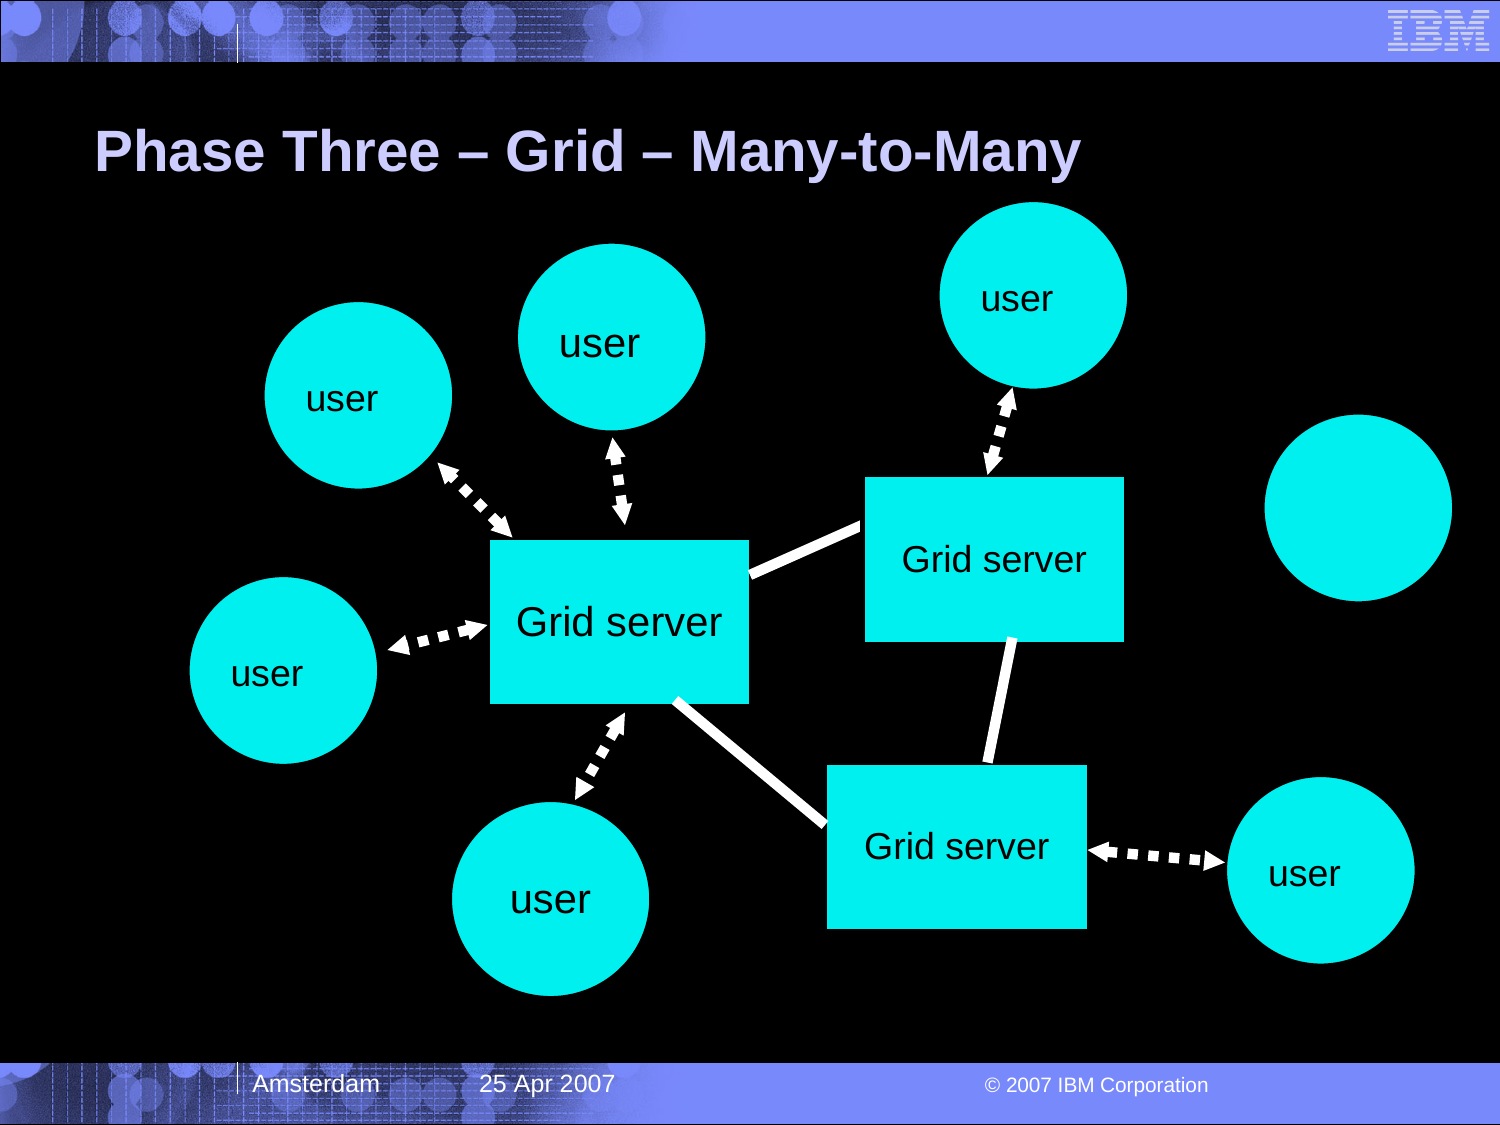

# Phase Three – Grid – Many-to-Many
user
user
user
Grid server
Grid server
user
Grid server
user
user